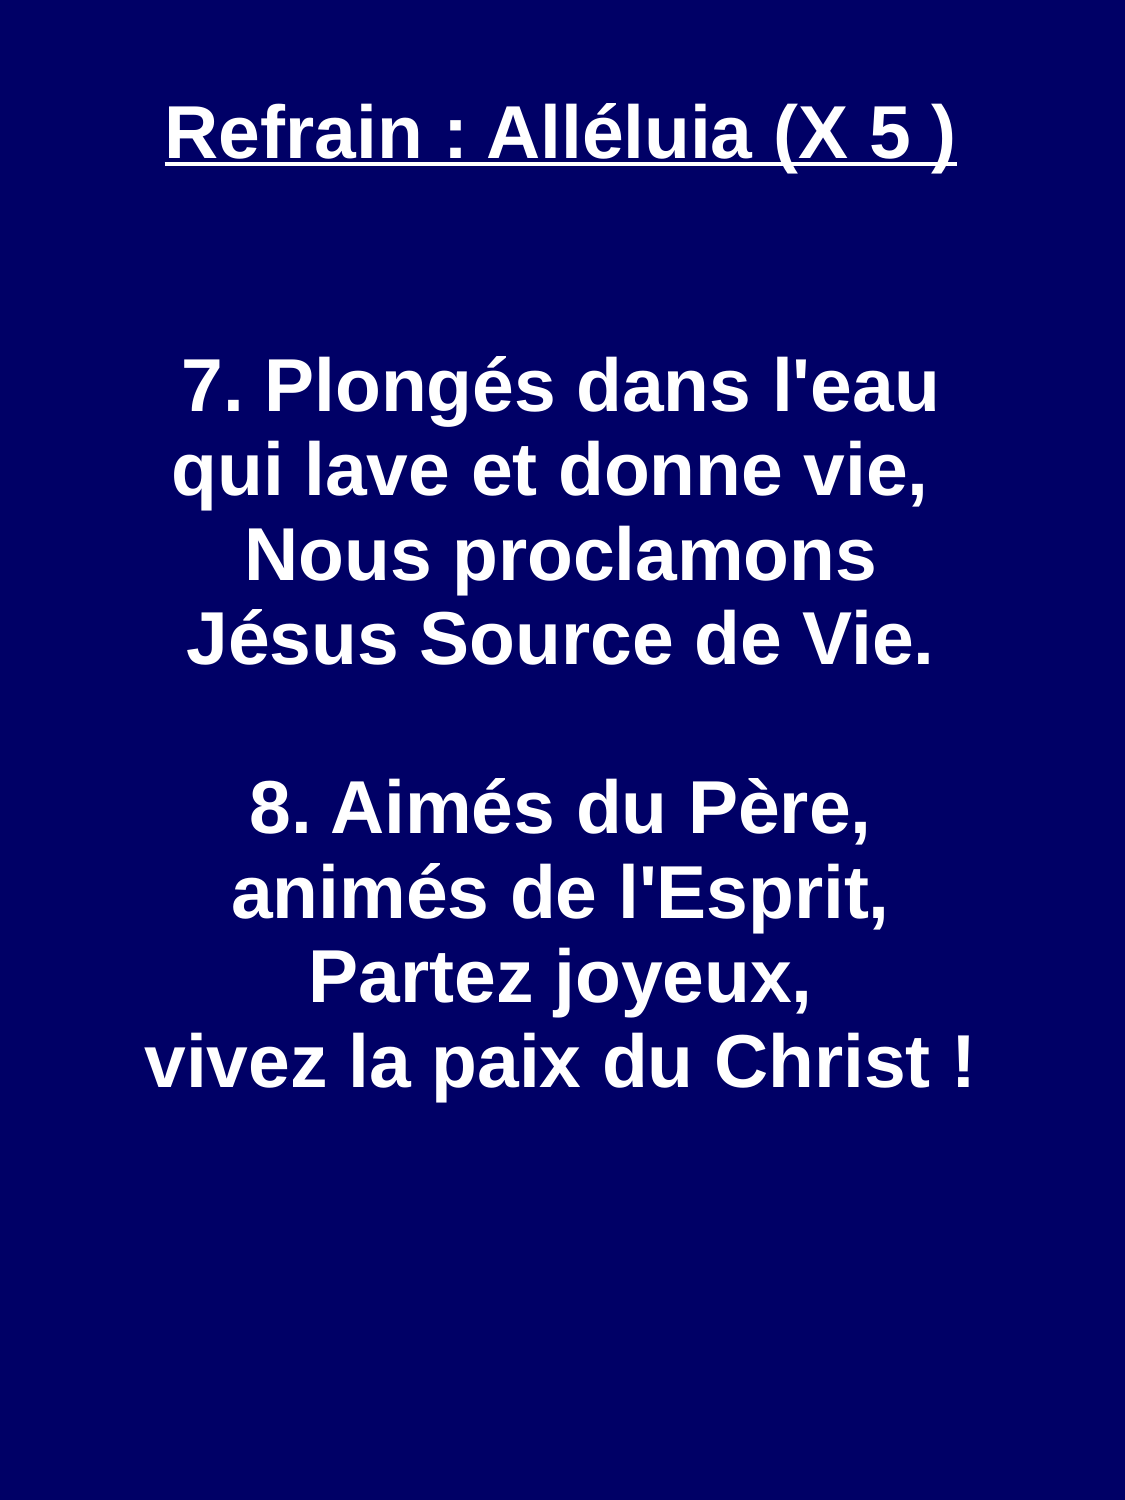

Refrain : Alléluia (X 5 )
7. Plongés dans l'eau
qui lave et donne vie,
Nous proclamons
Jésus Source de Vie.
8. Aimés du Père,
animés de l'Esprit,
Partez joyeux,
vivez la paix du Christ !